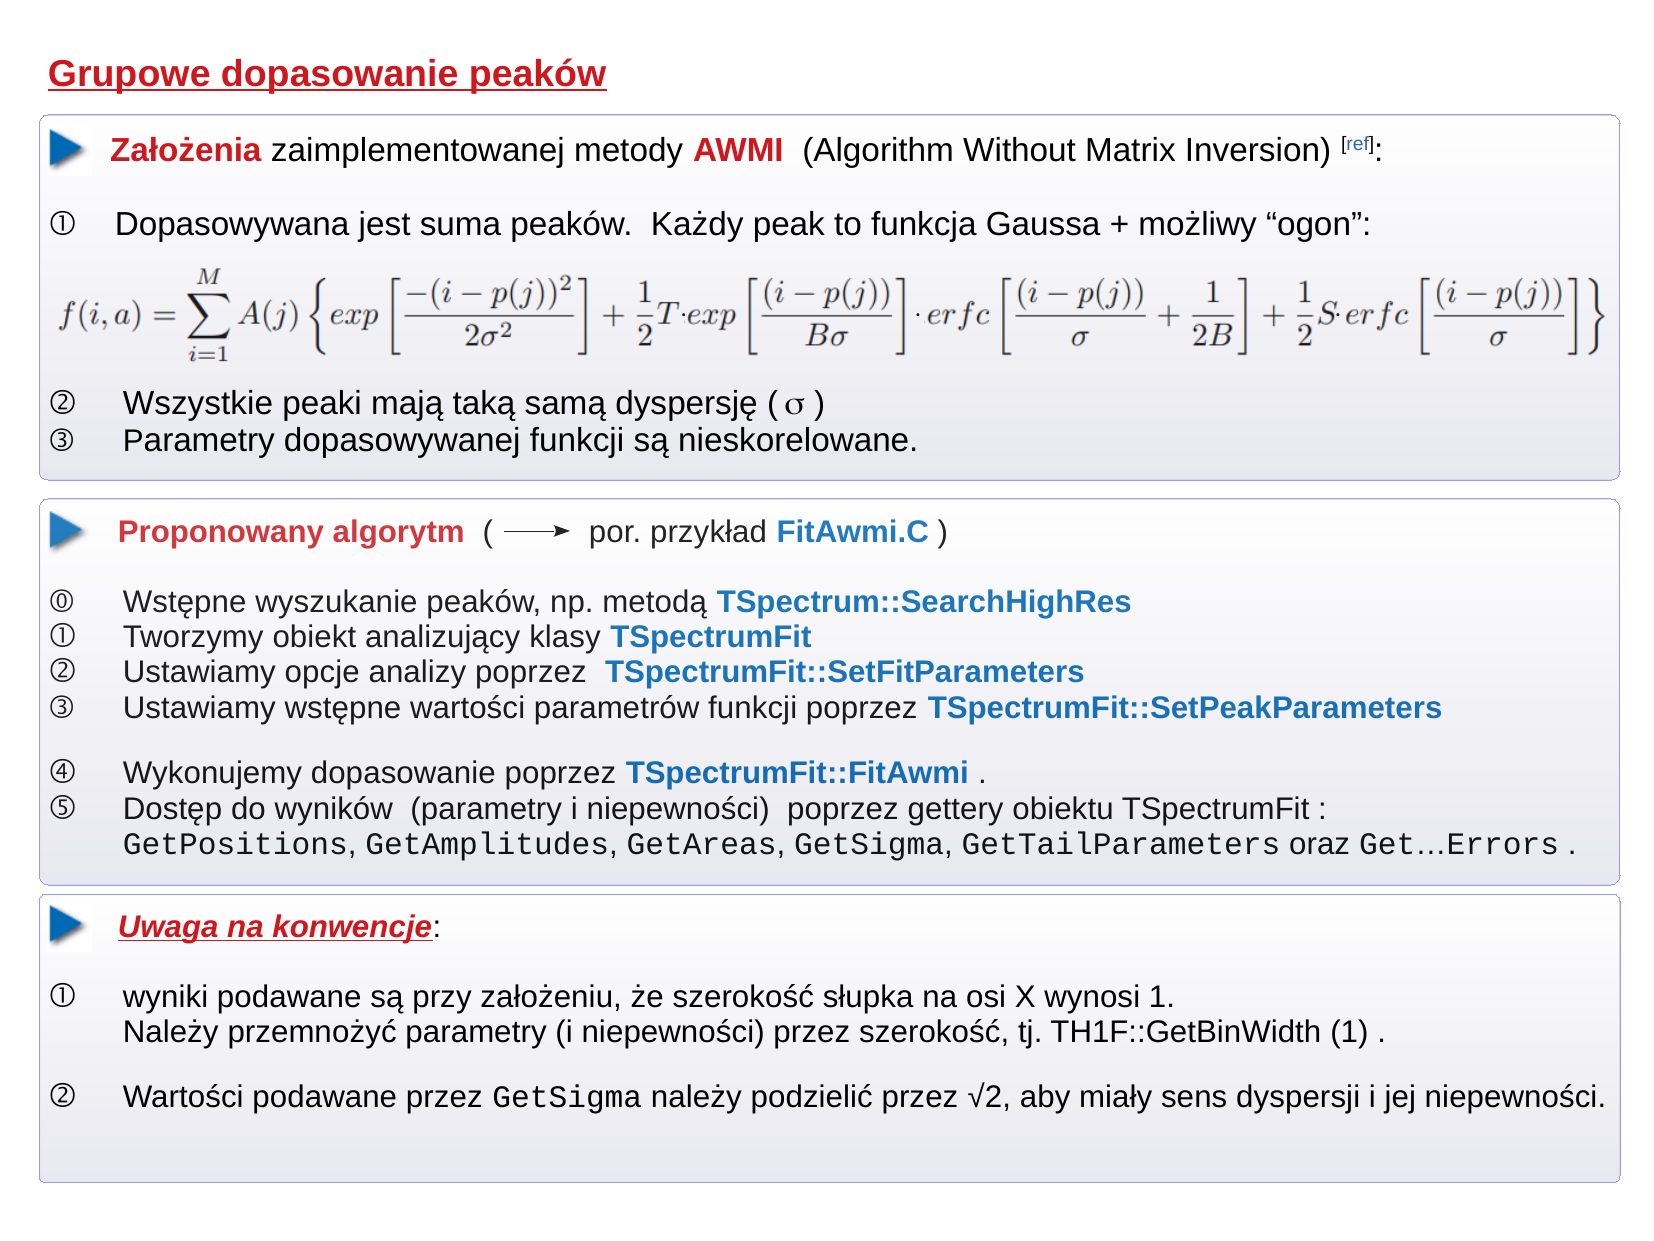

Grupowe dopasowanie peaków
 Założenia zaimplementowanej metody AWMI (Algorithm Without Matrix Inversion) [ref]:
 Dopasowywana jest suma peaków. Każdy peak to funkcja Gaussa + możliwy “ogon”:
	Wszystkie peaki mają taką samą dyspersję ( σ )
	Parametry dopasowywanej funkcji są nieskorelowane.
 Proponowany algorytm ( por. przykład FitAwmi.C )
	Wstępne wyszukanie peaków, np. metodą TSpectrum::SearchHighRes
	Tworzymy obiekt analizujący klasy TSpectrumFit
 	Ustawiamy opcje analizy poprzez TSpectrumFit::SetFitParameters
	Ustawiamy wstępne wartości parametrów funkcji poprzez TSpectrumFit::SetPeakParameters
	Wykonujemy dopasowanie poprzez TSpectrumFit::FitAwmi .
⑤	Dostęp do wyników (parametry i niepewności) poprzez gettery obiektu TSpectrumFit :
 GetPositions, GetAmplitudes, GetAreas, GetSigma, GetTailParameters oraz Get…Errors .
 Uwaga na konwencje:
	wyniki podawane są przy założeniu, że szerokość słupka na osi X wynosi 1.
	Należy przemnożyć parametry (i niepewności) przez szerokość, tj. TH1F::GetBinWidth (1) .
 	Wartości podawane przez GetSigma należy podzielić przez √2, aby miały sens dyspersji i jej niepewności.
.
.
.